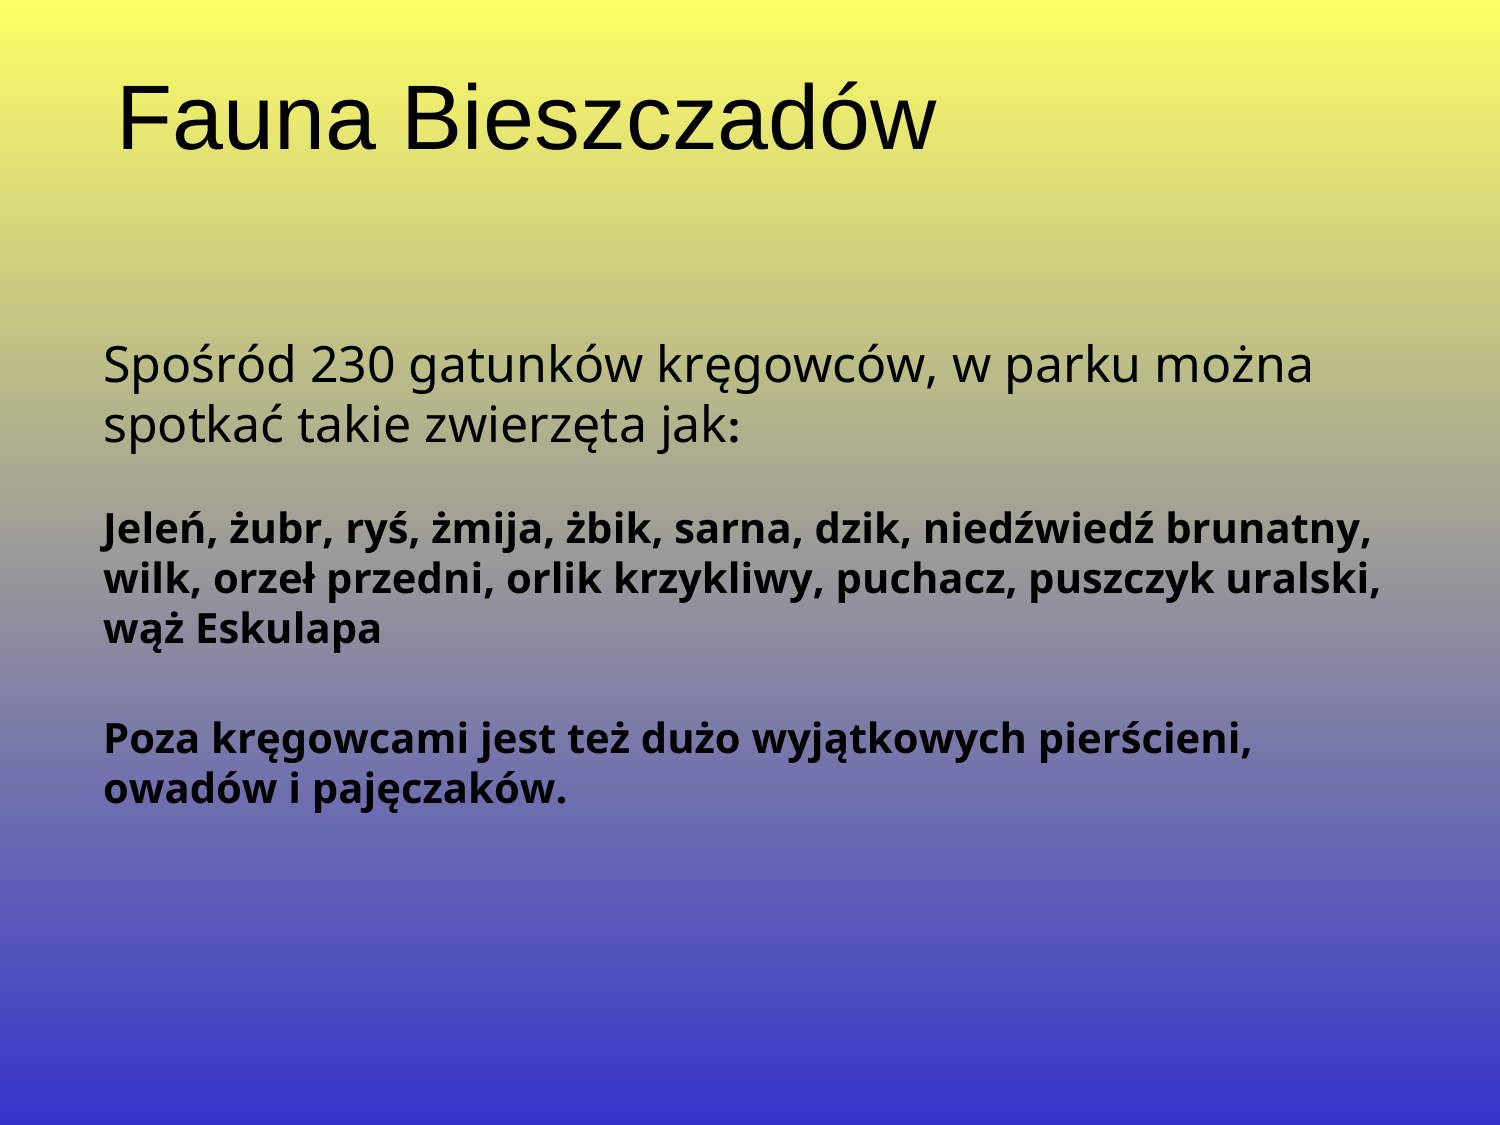

# Fauna Bieszczadów
Spośród 230 gatunków kręgowców, w parku można spotkać takie zwierzęta jak:
Jeleń, żubr, ryś, żmija, żbik, sarna, dzik, niedźwiedź brunatny, wilk, orzeł przedni, orlik krzykliwy, puchacz, puszczyk uralski, wąż Eskulapa
Poza kręgowcami jest też dużo wyjątkowych pierścieni, owadów i pajęczaków.